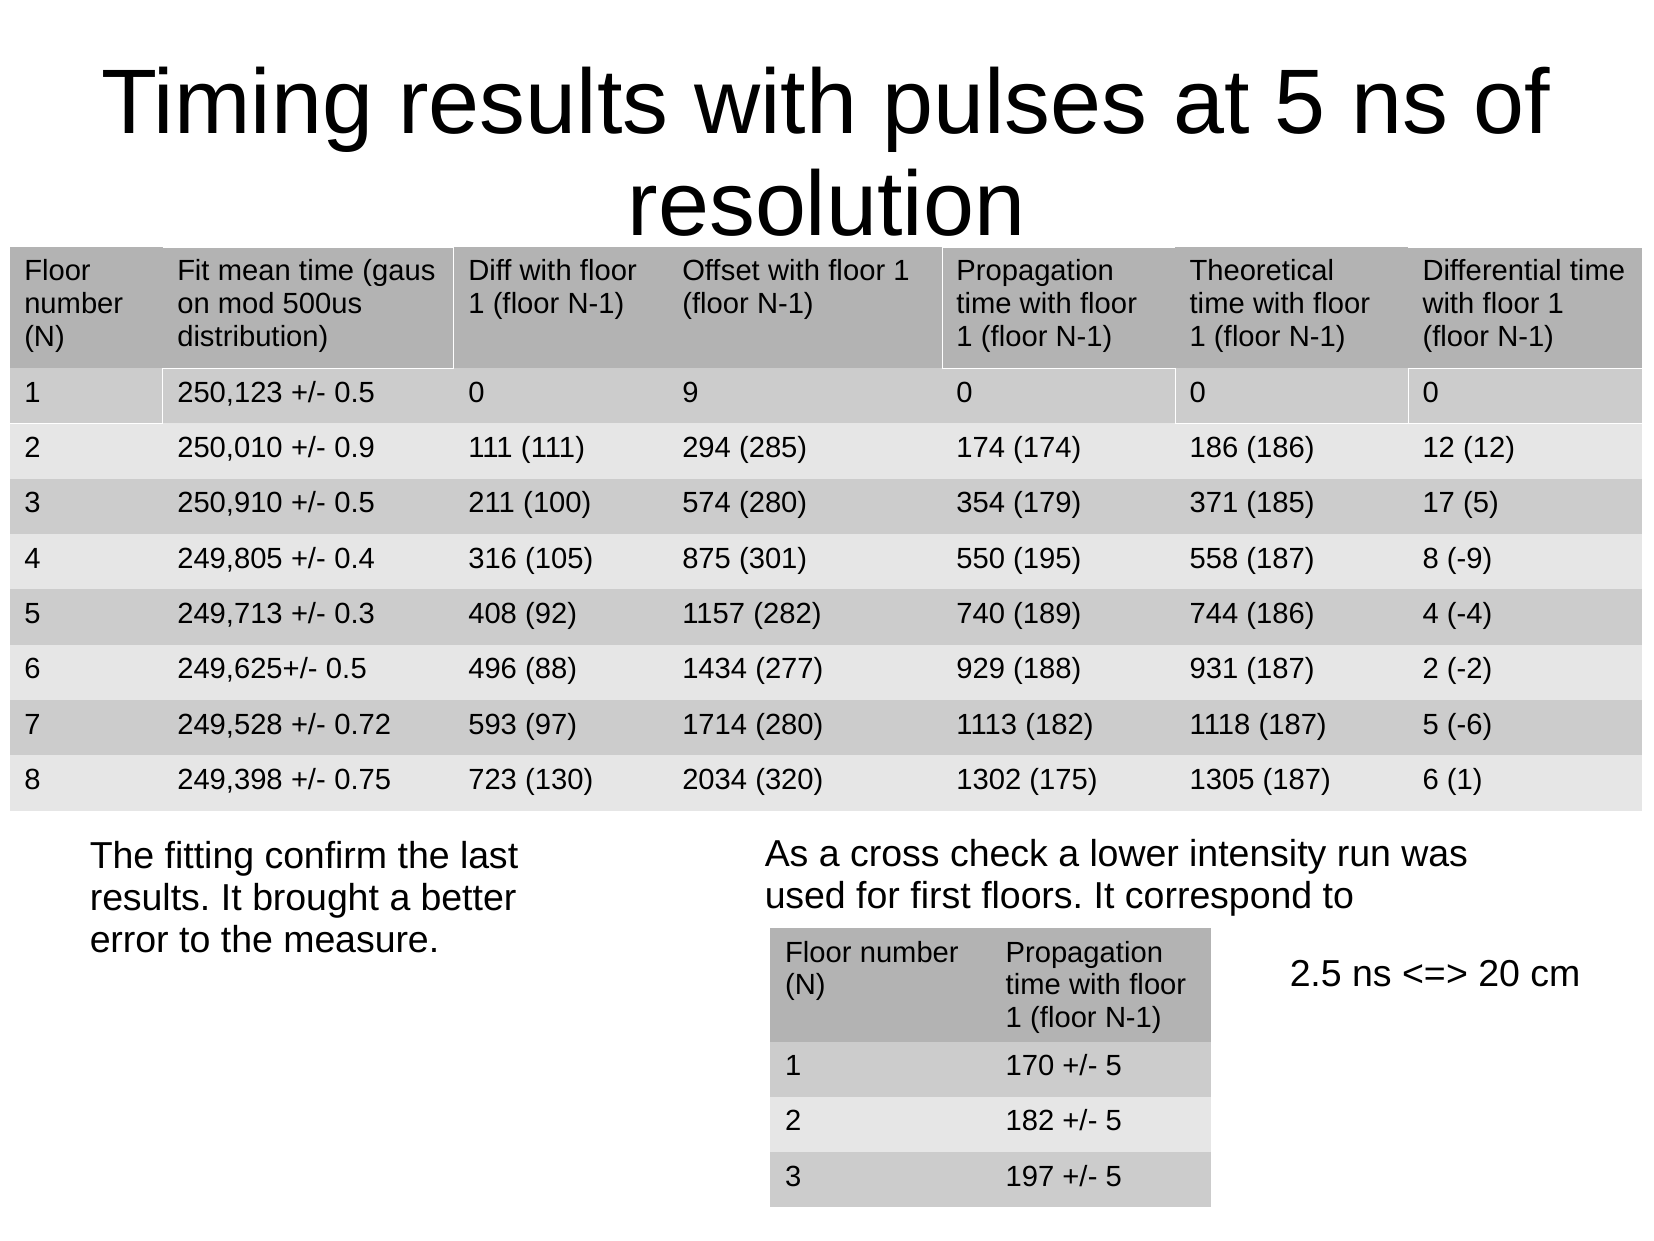

# Timing results with pulses at 5 ns of resolution
| Floor number (N) | Fit mean time (gaus on mod 500us distribution) | Diff with floor 1 (floor N-1) | Offset with floor 1 (floor N-1) | Propagation time with floor 1 (floor N-1) | Theoretical time with floor 1 (floor N-1) | Differential time with floor 1 (floor N-1) |
| --- | --- | --- | --- | --- | --- | --- |
| 1 | 250,123 +/- 0.5 | 0 | 9 | 0 | 0 | 0 |
| 2 | 250,010 +/- 0.9 | 111 (111) | 294 (285) | 174 (174) | 186 (186) | 12 (12) |
| 3 | 250,910 +/- 0.5 | 211 (100) | 574 (280) | 354 (179) | 371 (185) | 17 (5) |
| 4 | 249,805 +/- 0.4 | 316 (105) | 875 (301) | 550 (195) | 558 (187) | 8 (-9) |
| 5 | 249,713 +/- 0.3 | 408 (92) | 1157 (282) | 740 (189) | 744 (186) | 4 (-4) |
| 6 | 249,625+/- 0.5 | 496 (88) | 1434 (277) | 929 (188) | 931 (187) | 2 (-2) |
| 7 | 249,528 +/- 0.72 | 593 (97) | 1714 (280) | 1113 (182) | 1118 (187) | 5 (-6) |
| 8 | 249,398 +/- 0.75 | 723 (130) | 2034 (320) | 1302 (175) | 1305 (187) | 6 (1) |
As a cross check a lower intensity run was used for first floors. It correspond to
The fitting confirm the last results. It brought a better error to the measure.
| Floor number (N) | Propagation time with floor 1 (floor N-1) |
| --- | --- |
| 1 | 170 +/- 5 |
| 2 | 182 +/- 5 |
| 3 | 197 +/- 5 |
2.5 ns <=> 20 cm